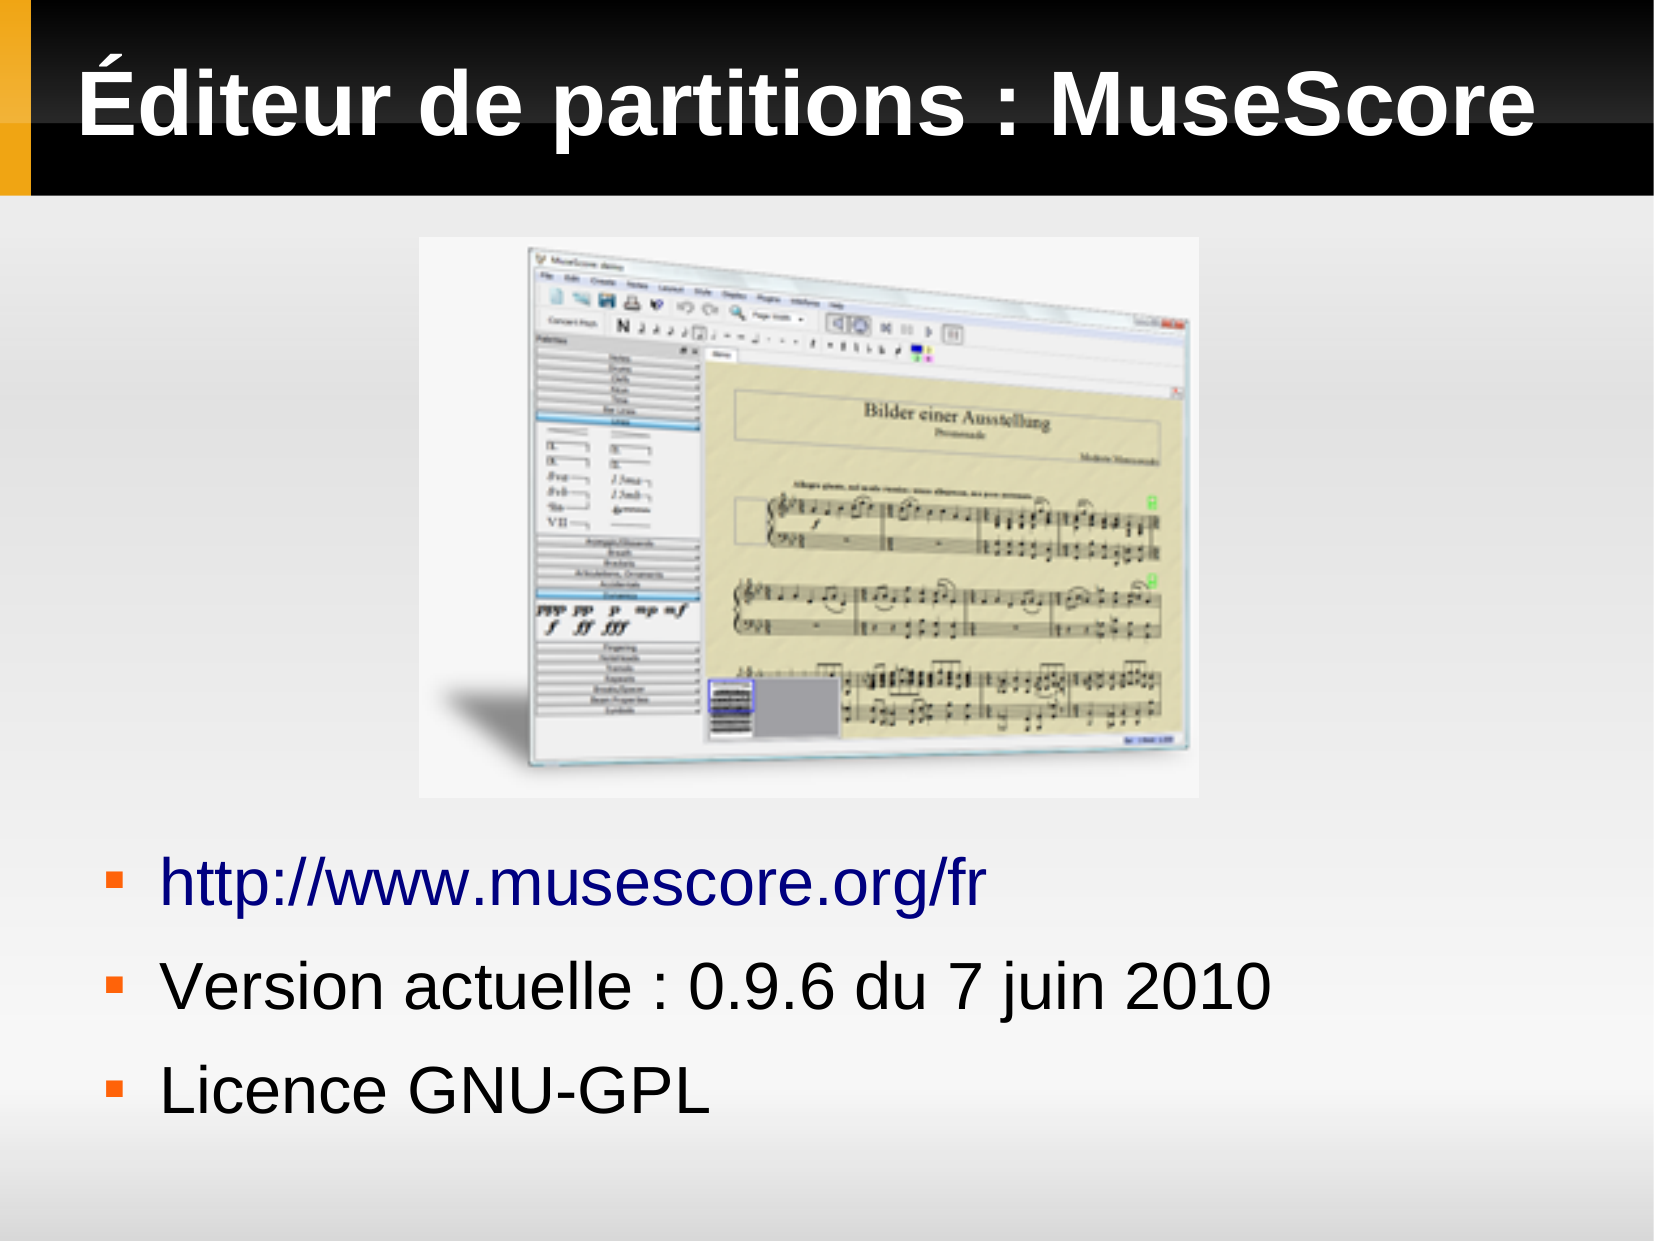

# Éditeur de partitions : MuseScore
http://www.musescore.org/fr
Version actuelle : 0.9.6 du 7 juin 2010
Licence GNU-GPL